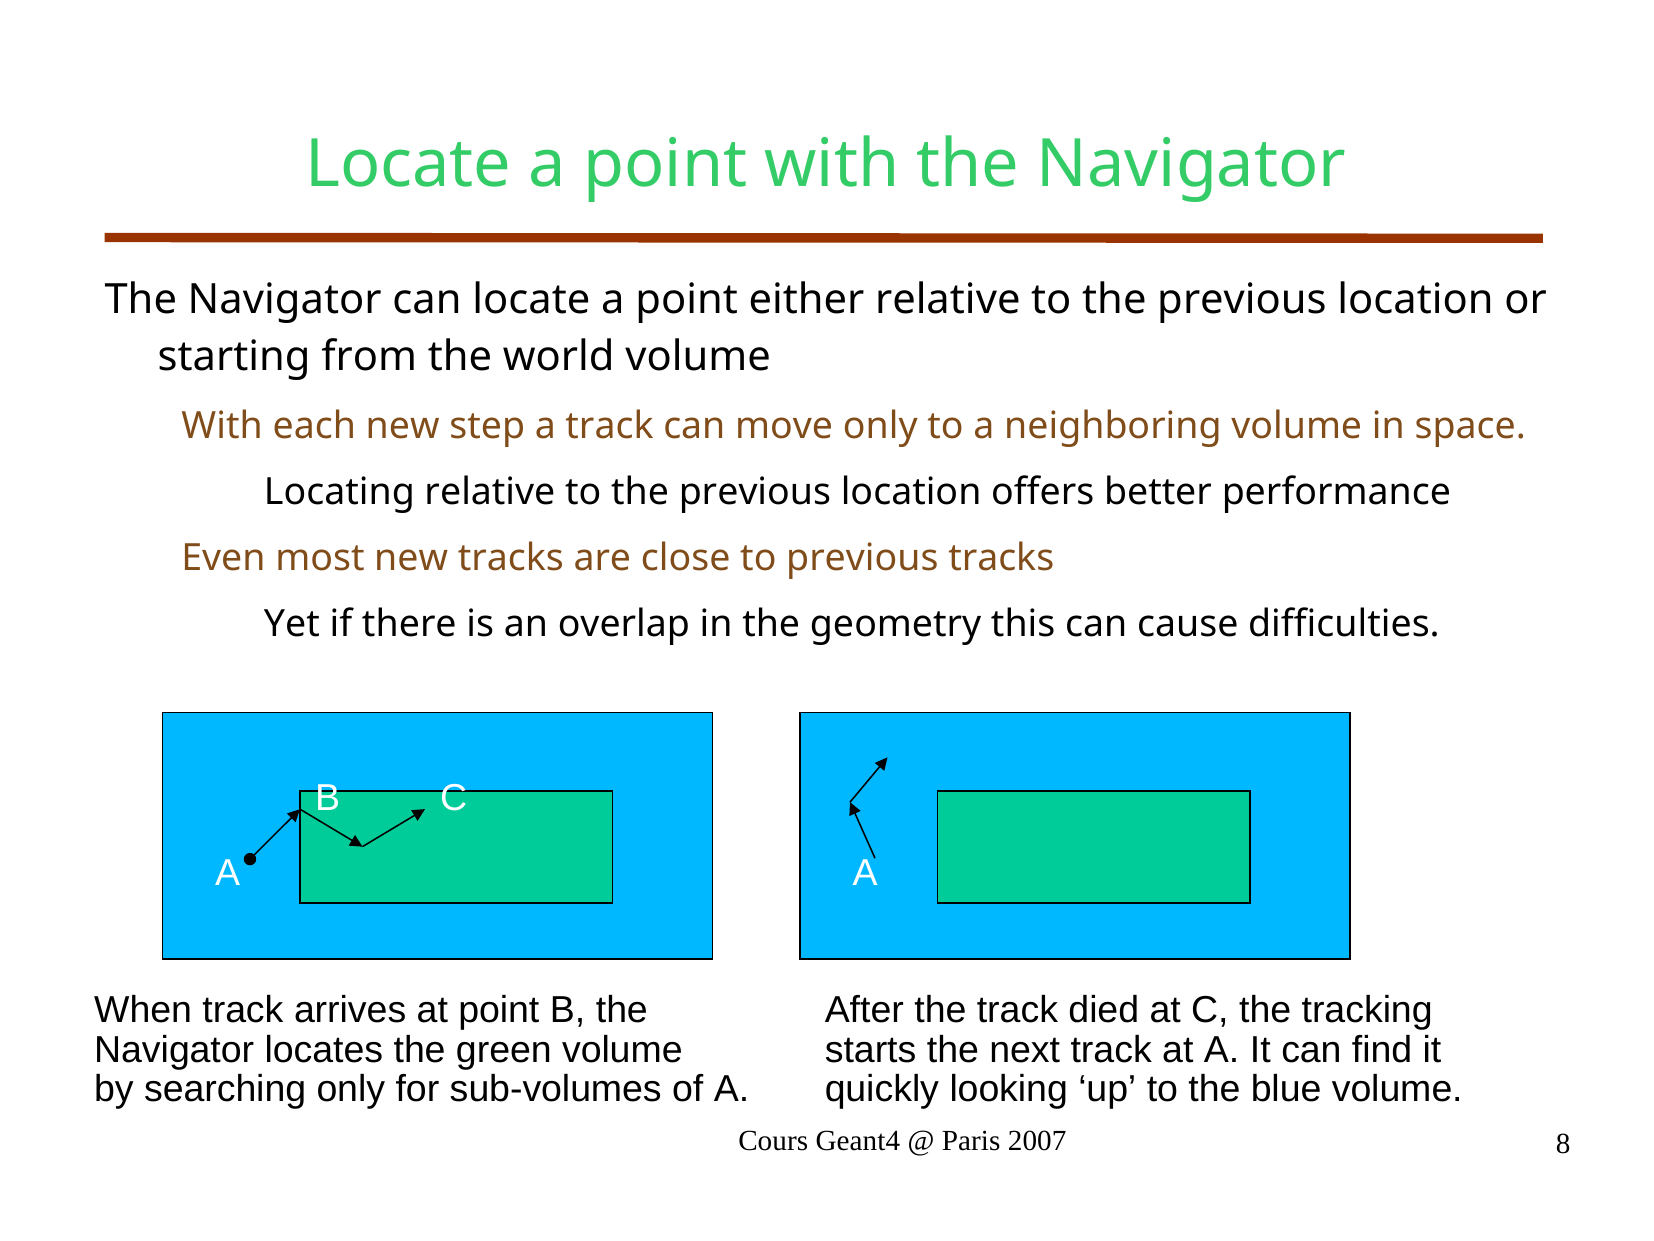

# Locate a point with the Navigator
The Navigator can locate a point either relative to the previous location or starting from the world volume
With each new step a track can move only to a neighboring volume in space.
Locating relative to the previous location offers better performance
Even most new tracks are close to previous tracks
Yet if there is an overlap in the geometry this can cause difficulties.
A
B
C
A
When track arrives at point B, the
Navigator locates the green volume
by searching only for sub-volumes of A.
After the track died at C, the tracking starts the next track at A. It can find it quickly looking ‘up’ to the blue volume.
Cours Geant4 @ Paris 2007
8